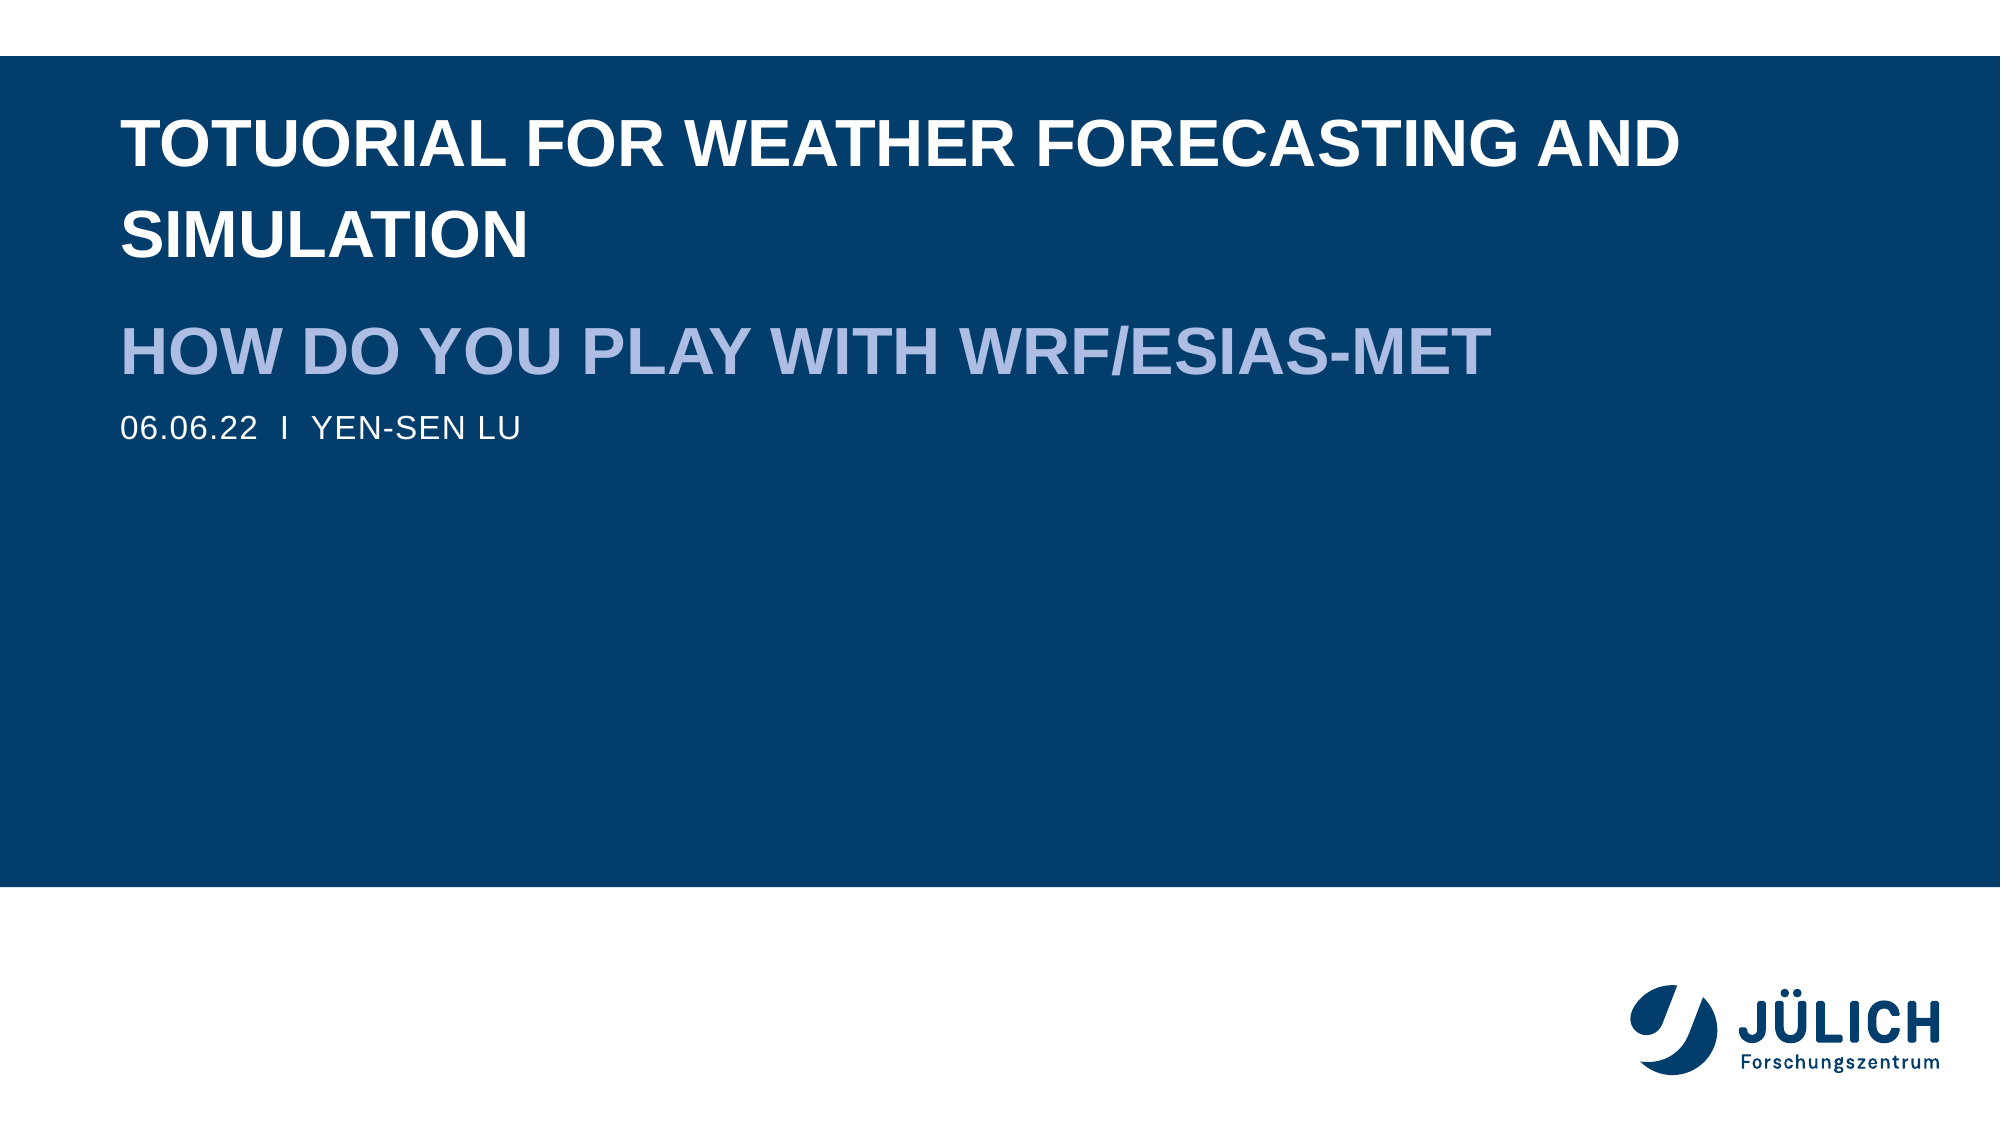

# Totuorial for weather forecasting and simulation
How do you play with WRF/ESIAS-met
06.06.22 I Yen-Sen Lu